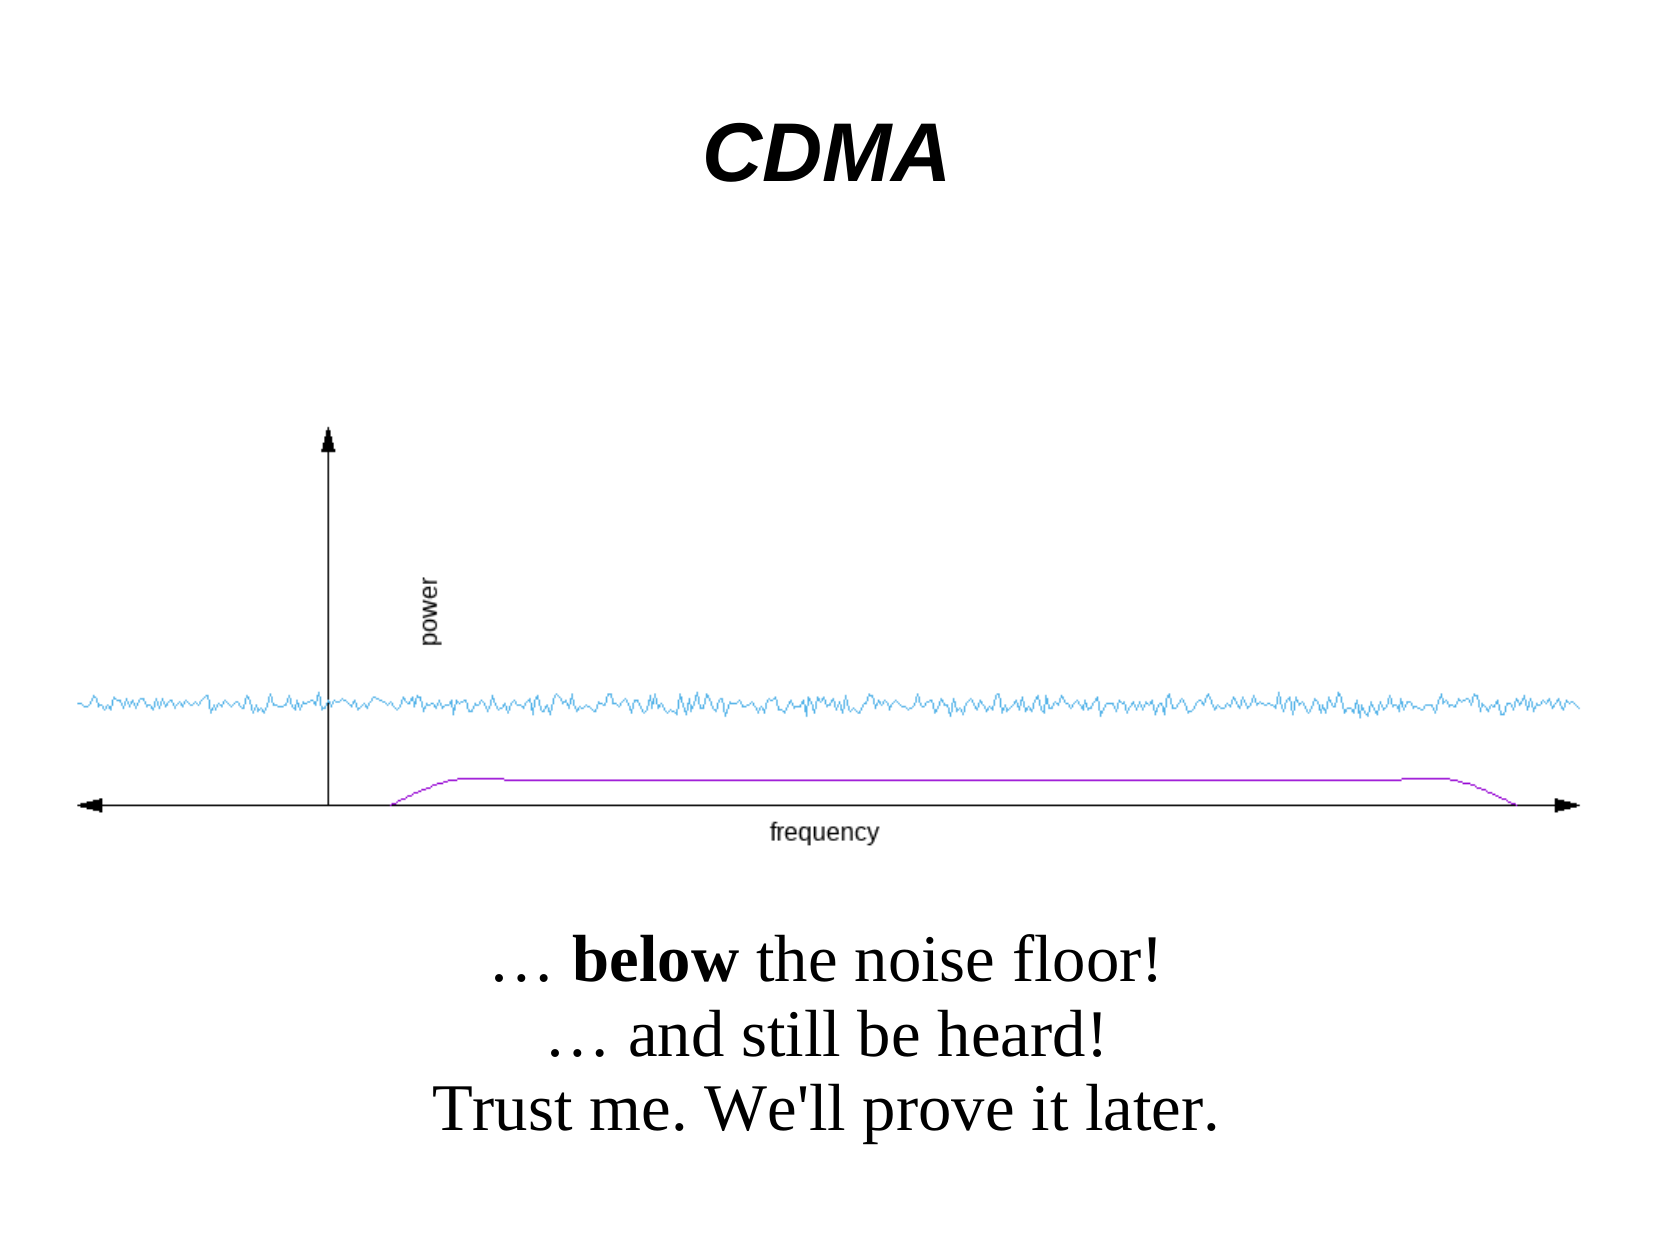

# CDMA
… below the noise floor!
… and still be heard!
Trust me. We'll prove it later.